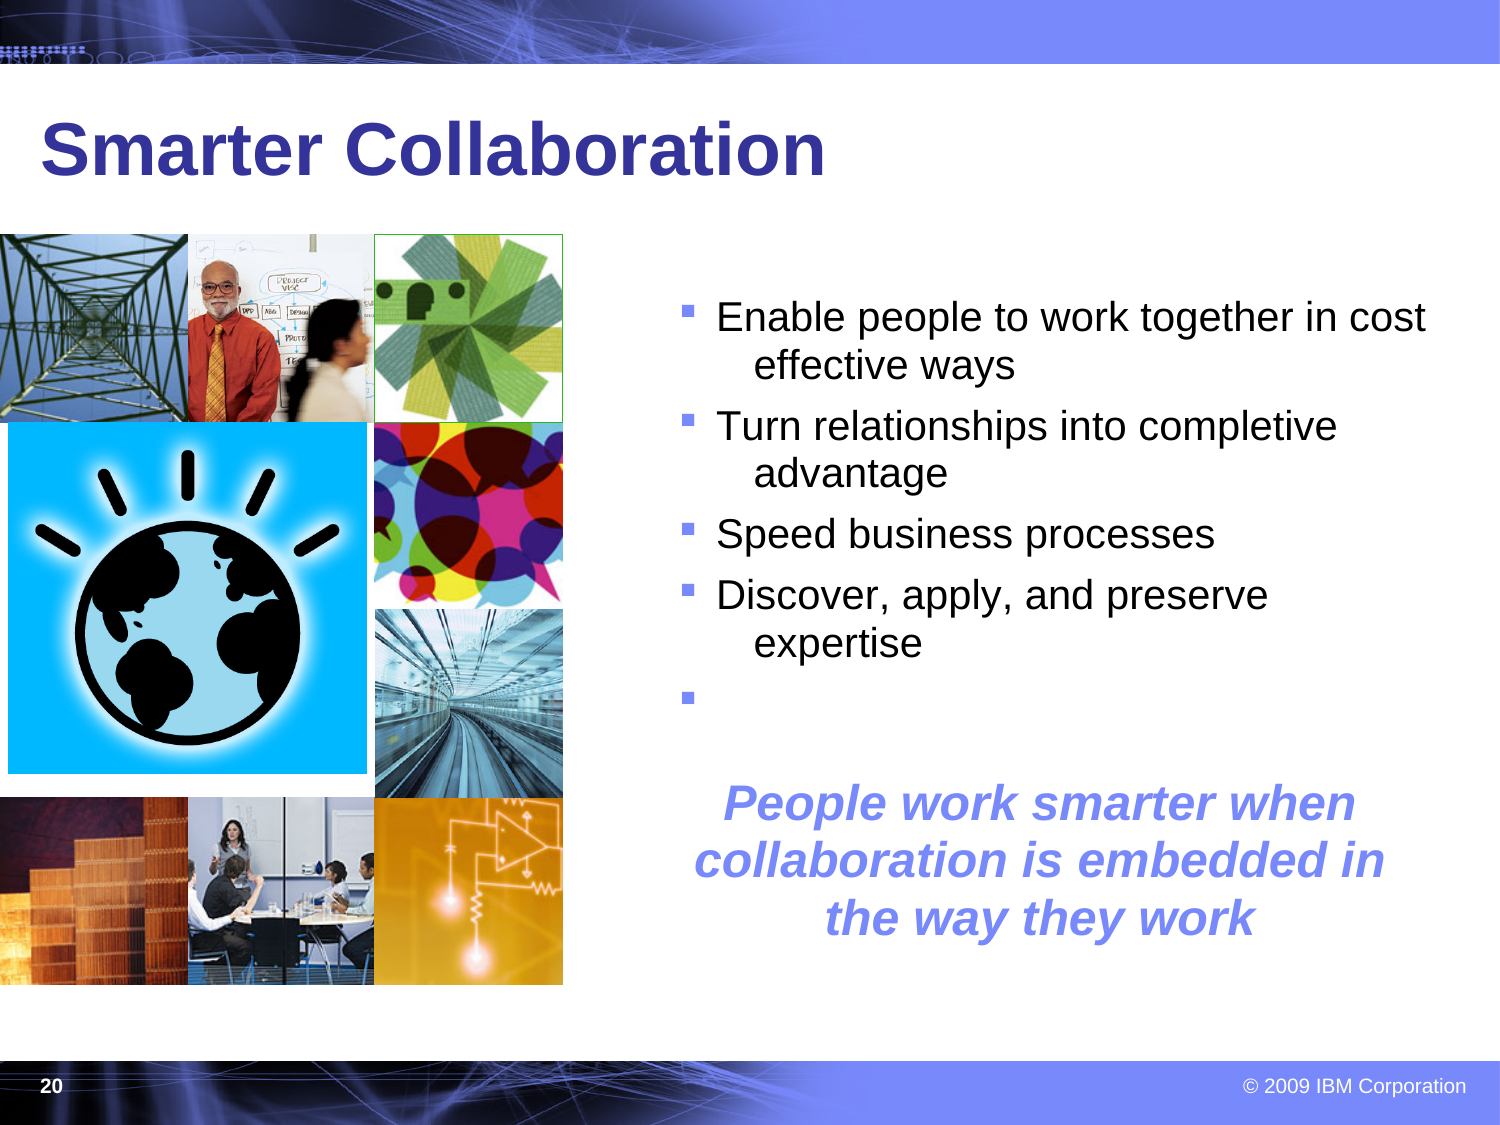

# Smarter Collaboration
Enable people to work together in cost effective ways
Turn relationships into completive advantage
Speed business processes
Discover, apply, and preserve expertise
People work smarter when collaboration is embedded in the way they work
20